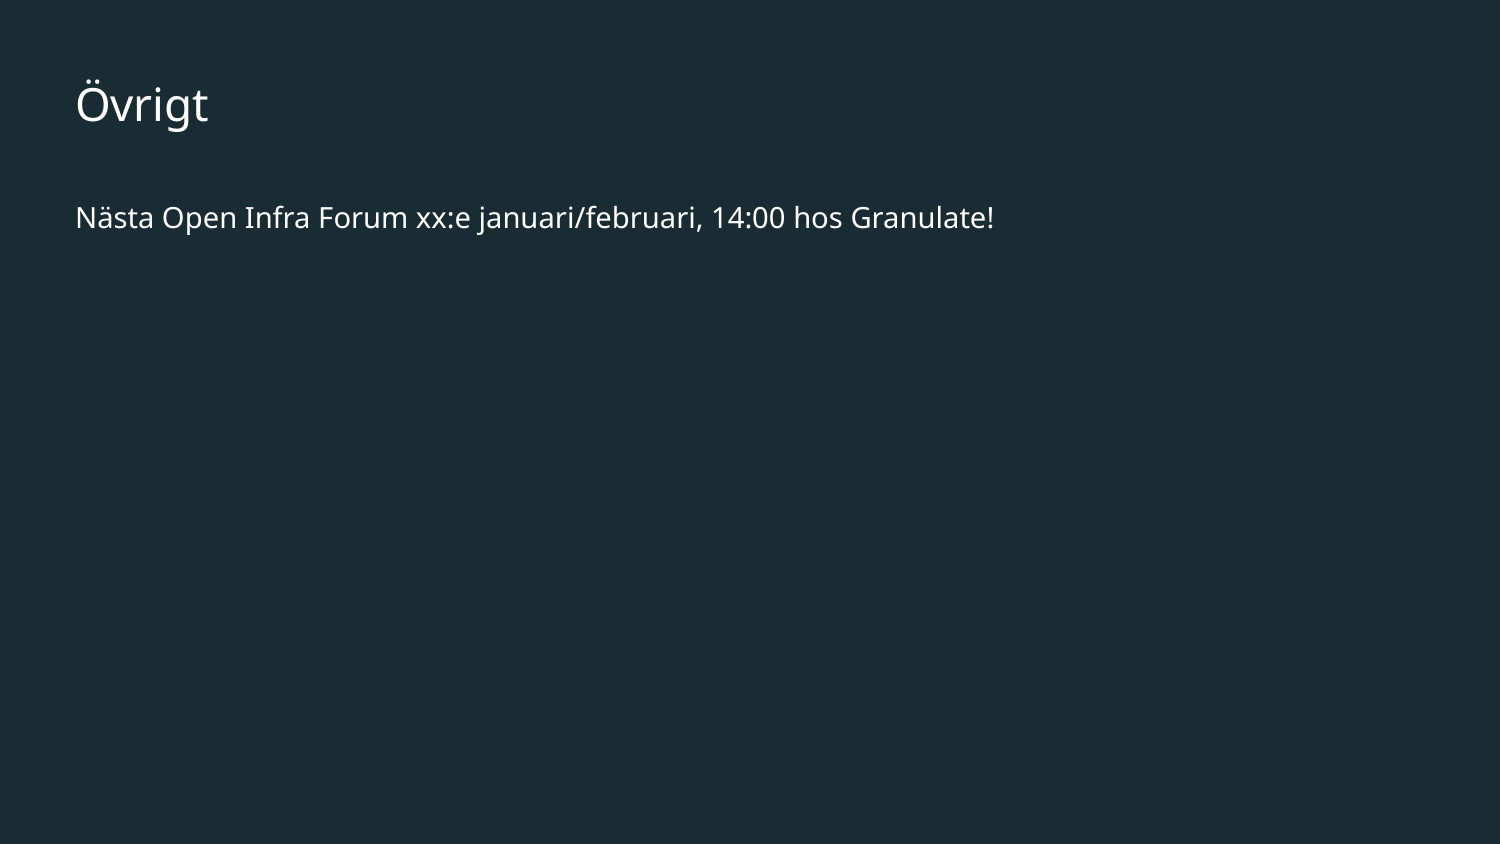

# Övrigt
Nästa Open Infra Forum xx:e januari/februari, 14:00 hos Granulate!